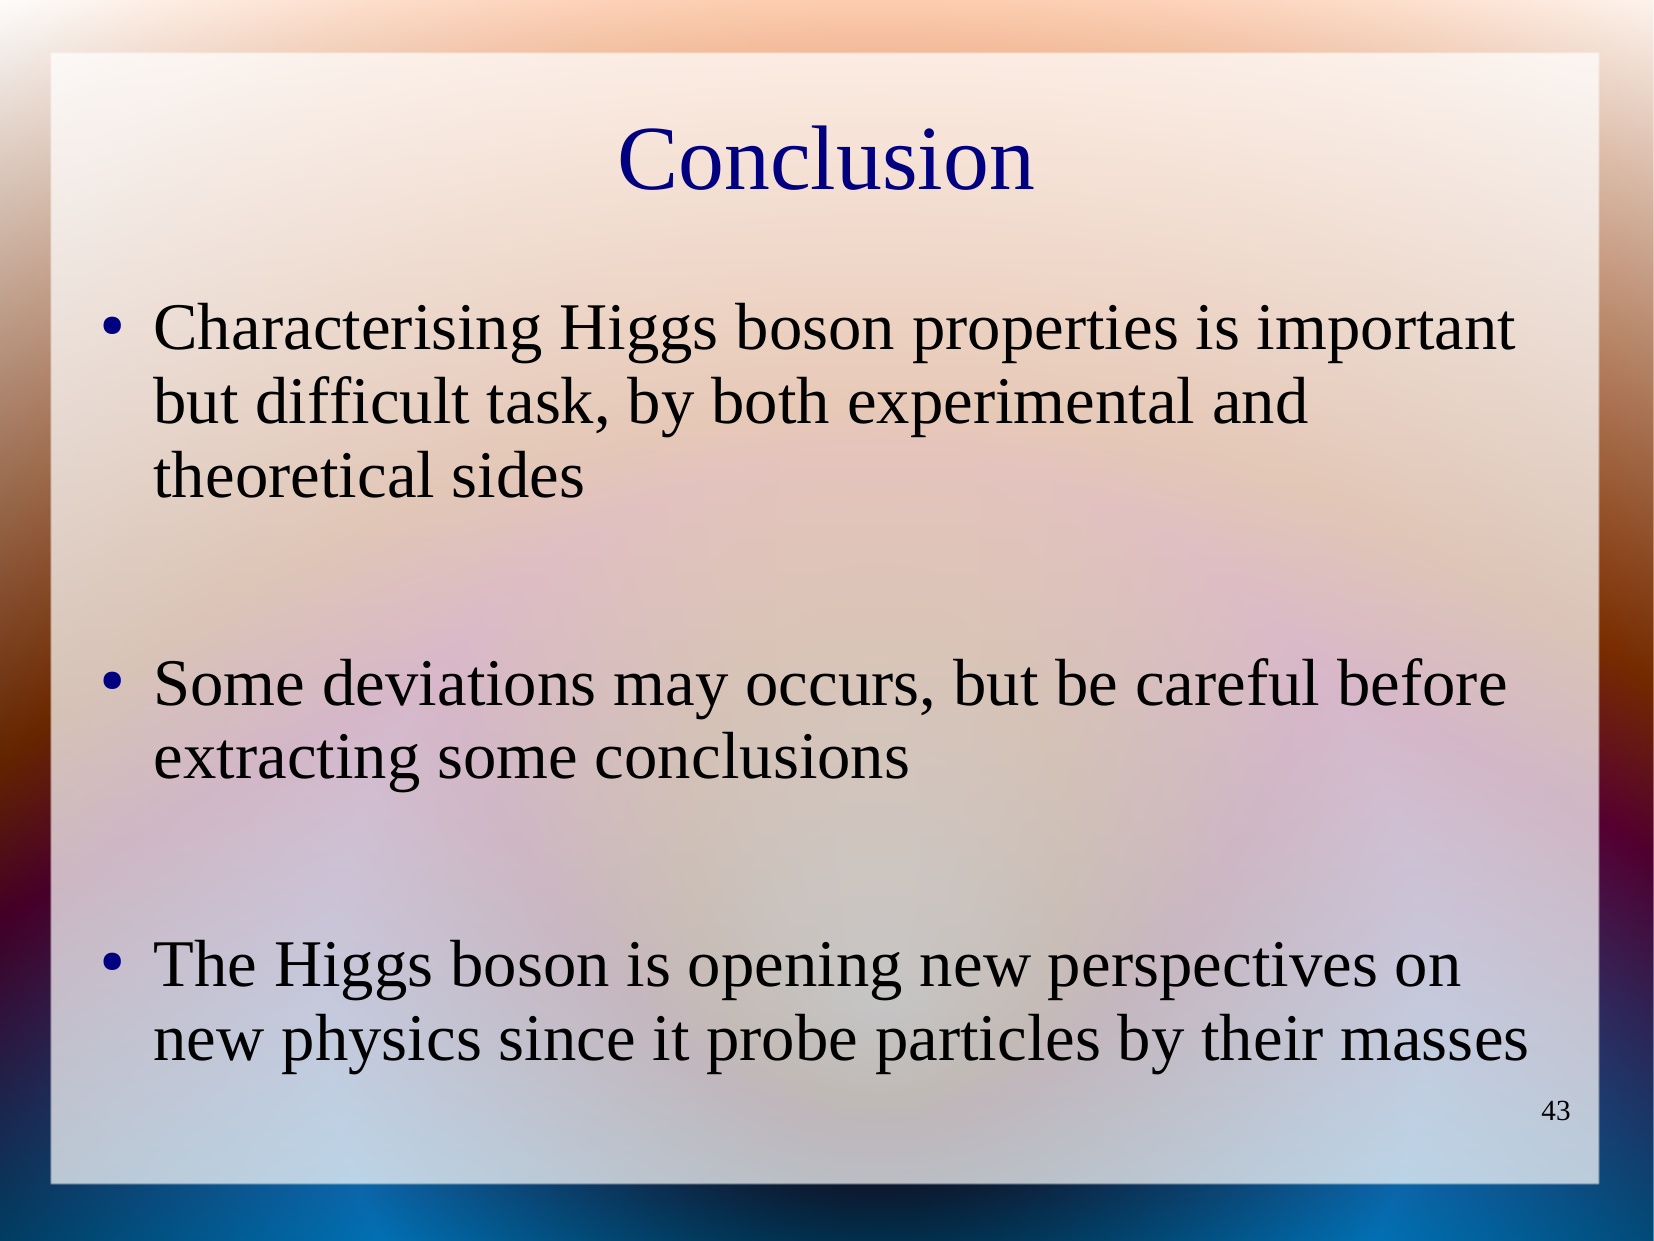

# Conclusion
Characterising Higgs boson properties is important but difficult task, by both experimental and theoretical sides
Some deviations may occurs, but be careful before extracting some conclusions
The Higgs boson is opening new perspectives on new physics since it probe particles by their masses
43